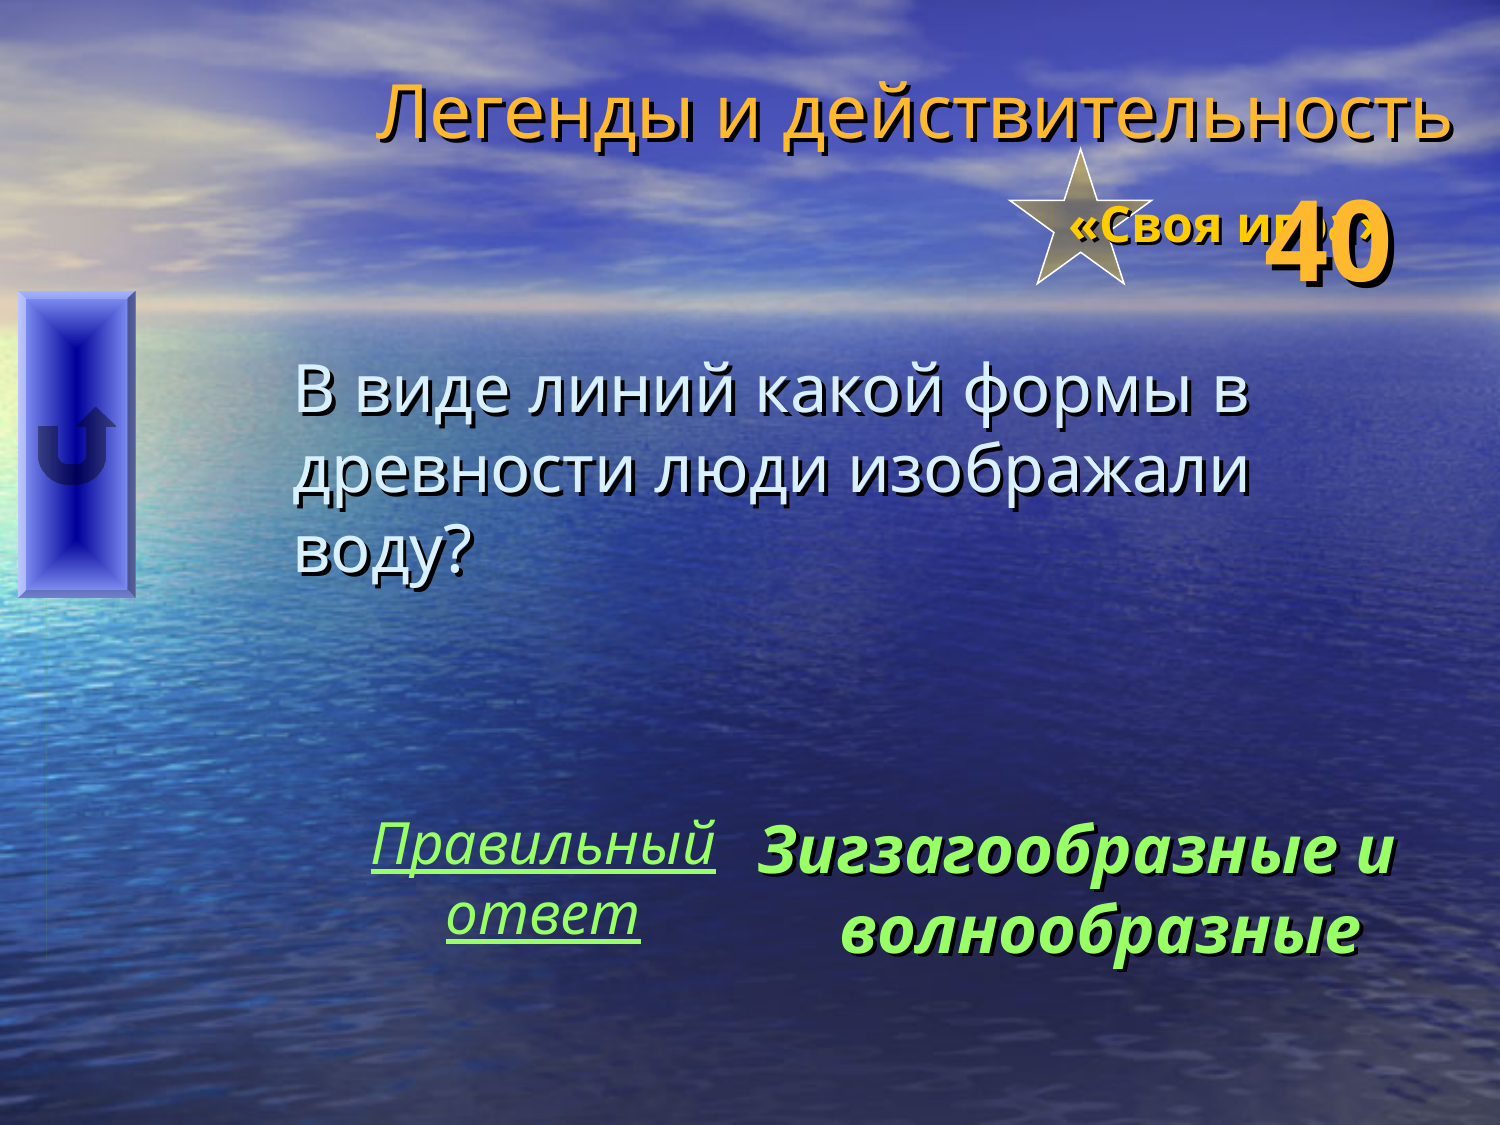

# Легенды и действительность
«Своя игра»
40
В виде линий какой формы в древности люди изображали воду?
Зигзагообразные и волнообразные
Правильный ответ